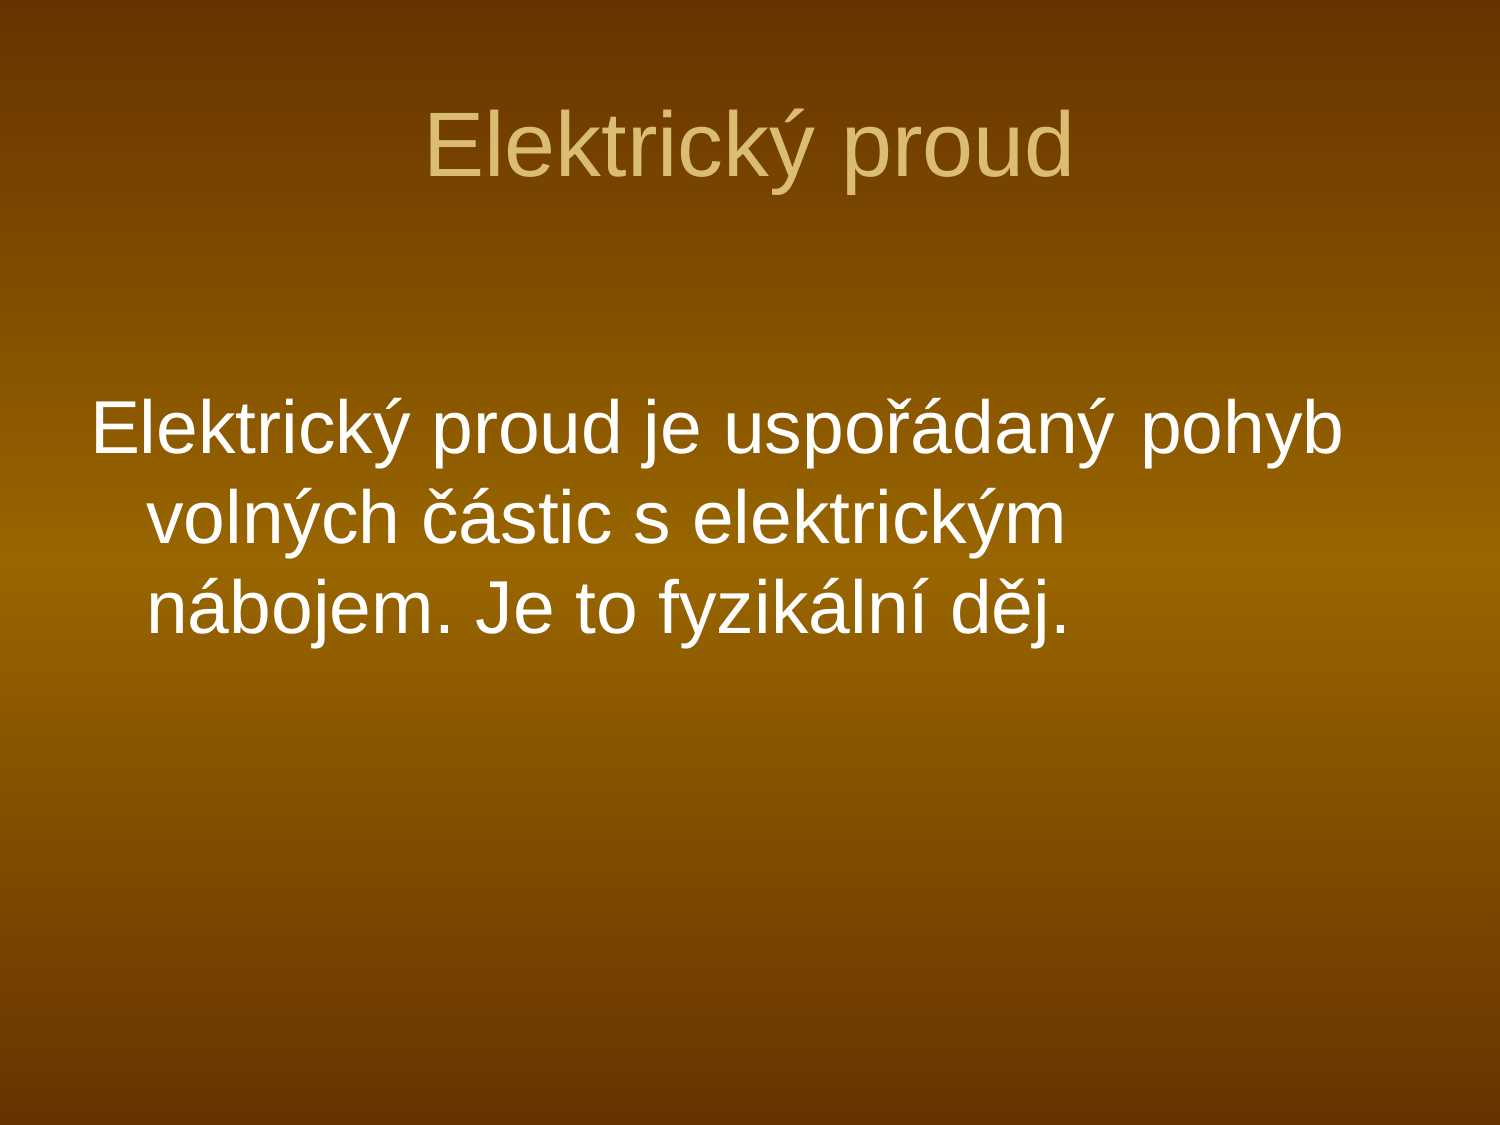

# Elektrický proud
Elektrický proud je uspořádaný 	pohyb volných částic s elektrickým 	nábojem. Je to fyzikální děj.